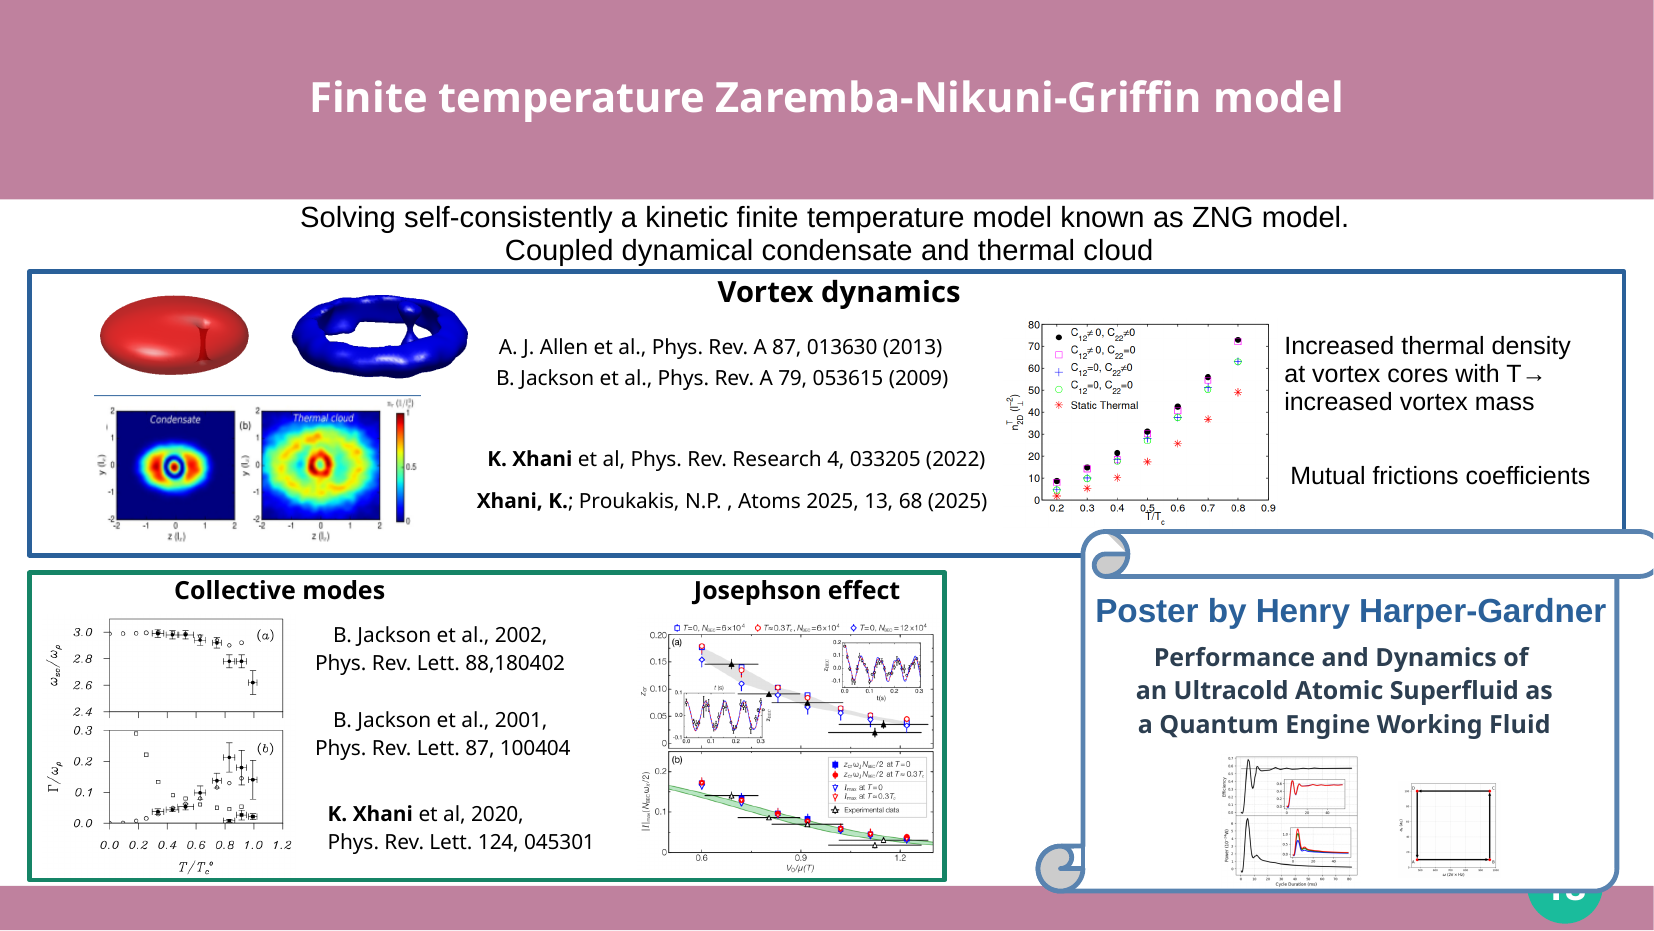

# Finite temperature Zaremba-Nikuni-Griffin model
Solving self-consistently a kinetic finite temperature model known as ZNG model.
Coupled dynamical condensate and thermal cloud
Vortex dynamics
A. J. Allen et al., Phys. Rev. A 87, 013630 (2013)
Increased thermal density
at vortex cores with T→
increased vortex mass
B. Jackson et al., Phys. Rev. A 79, 053615 (2009)
K. Xhani et al, Phys. Rev. Research 4, 033205 (2022)
Mutual frictions coefficients
Xhani, K.; Proukakis, N.P. , Atoms 2025, 13, 68 (2025)
Collective modes
Josephson effect
Poster by Henry Harper-Gardner
B. Jackson et al., 2002,
Phys. Rev. Lett. 88,180402
B. Jackson et al., 2001,
Phys. Rev. Lett. 87, 100404
Performance and Dynamics of
an Ultracold Atomic Superfluid as
a Quantum Engine Working Fluid
K. Xhani et al, 2020,
Phys. Rev. Lett. 124, 045301